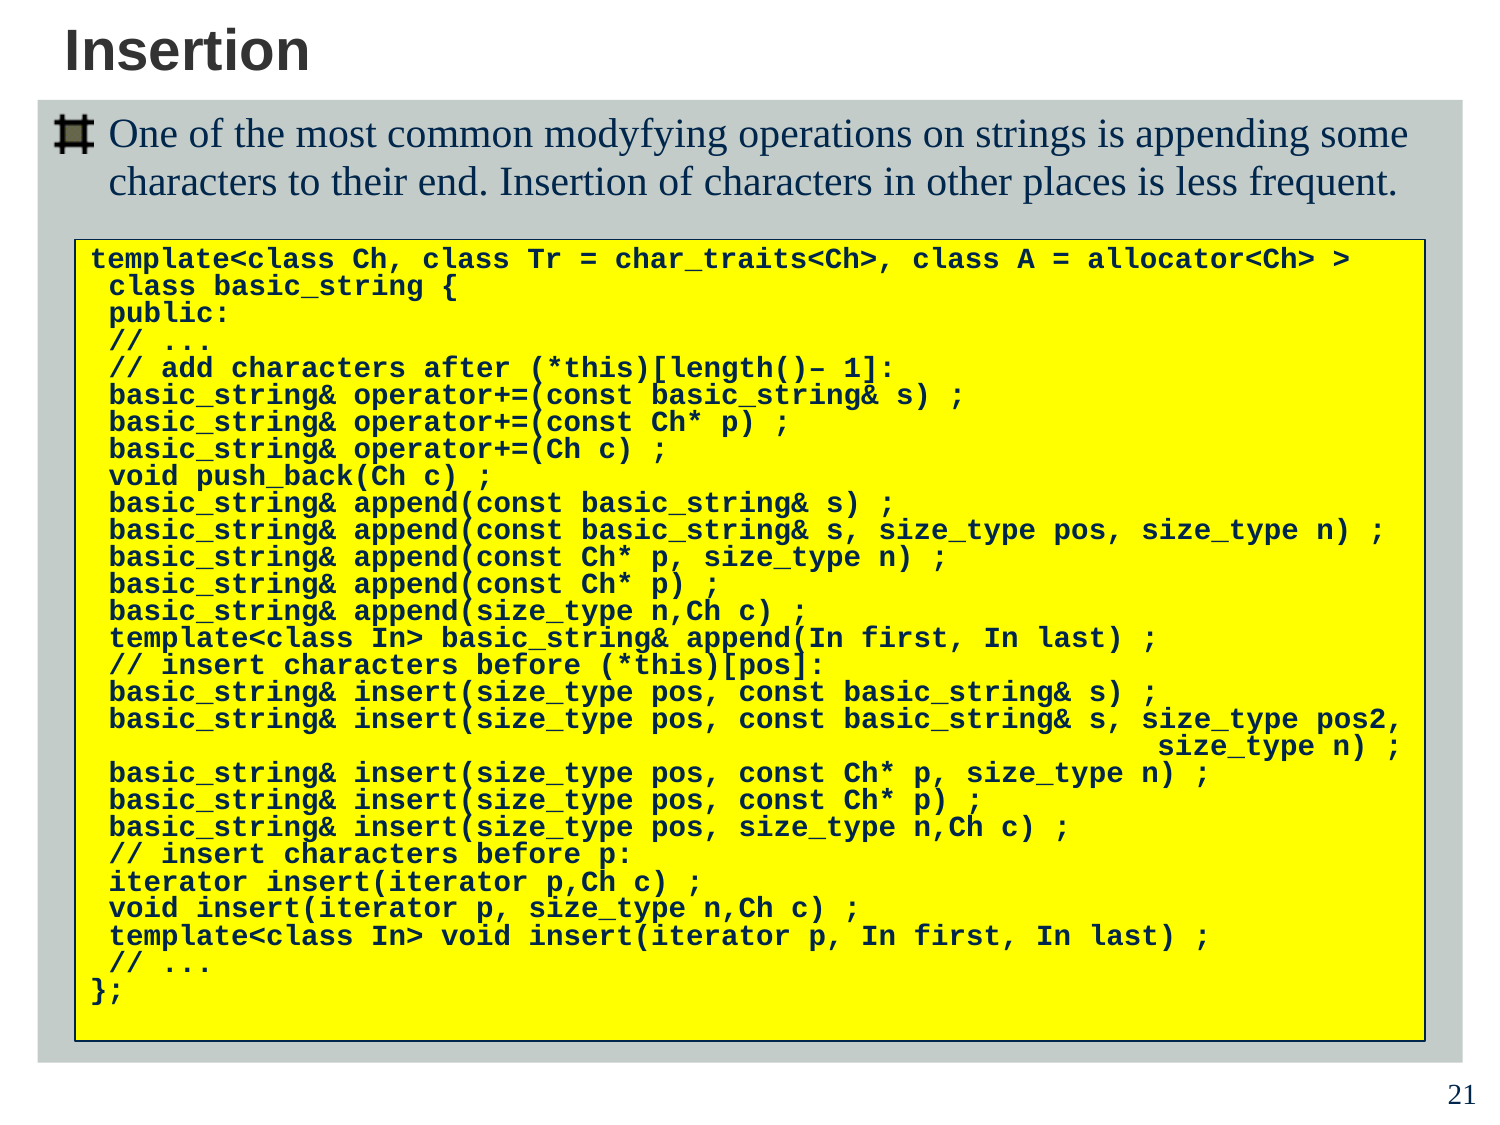

# Insertion
One of the most common modyfying operations on strings is appending some characters to their end. Insertion of characters in other places is less frequent.
template<class Ch, class Tr = char_traits<Ch>, class A = allocator<Ch> >
	class basic_string {
	public:
	// ...
	// add characters after (*this)[length()– 1]:
	basic_string& operator+=(const basic_string& s) ;
	basic_string& operator+=(const Ch* p) ;
	basic_string& operator+=(Ch c) ;
	void push_back(Ch c) ;
	basic_string& append(const basic_string& s) ;
	basic_string& append(const basic_string& s, size_type pos, size_type n) ;
	basic_string& append(const Ch* p, size_type n) ;
	basic_string& append(const Ch* p) ;
	basic_string& append(size_type n,Ch c) ;
	template<class In> basic_string& append(In first, In last) ;
	// insert characters before (*this)[pos]:
	basic_string& insert(size_type pos, const basic_string& s) ;
	basic_string& insert(size_type pos, const basic_string& s, size_type pos2,
 size_type n) ;
	basic_string& insert(size_type pos, const Ch* p, size_type n) ;
	basic_string& insert(size_type pos, const Ch* p) ;
	basic_string& insert(size_type pos, size_type n,Ch c) ;
	// insert characters before p:
	iterator insert(iterator p,Ch c) ;
	void insert(iterator p, size_type n,Ch c) ;
	template<class In> void insert(iterator p, In first, In last) ;
	// ...
};